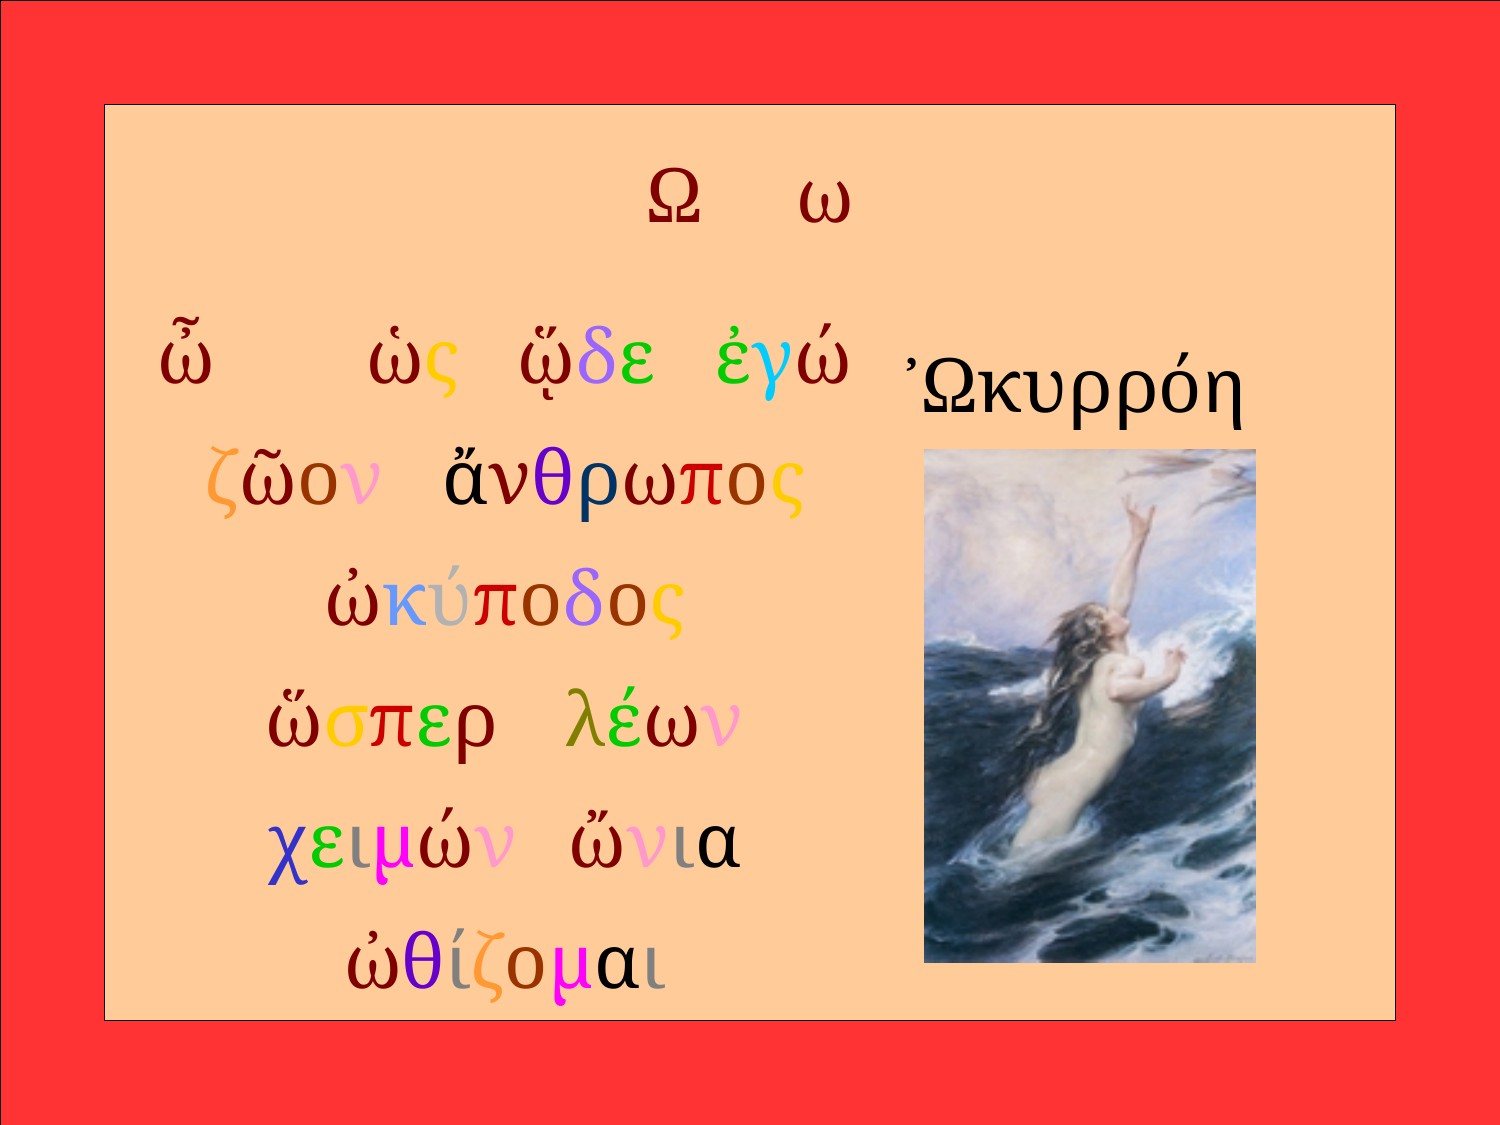

# Ω	ω
ὦ	 ὡς ᾥδε ἐγώ
ζῶον ἄνθρωπος
ὠκύποδος
ὥσπερ	λέων
χειμών 	ὤνια
ὠθίζομαι
᾿Ωκυρρόη